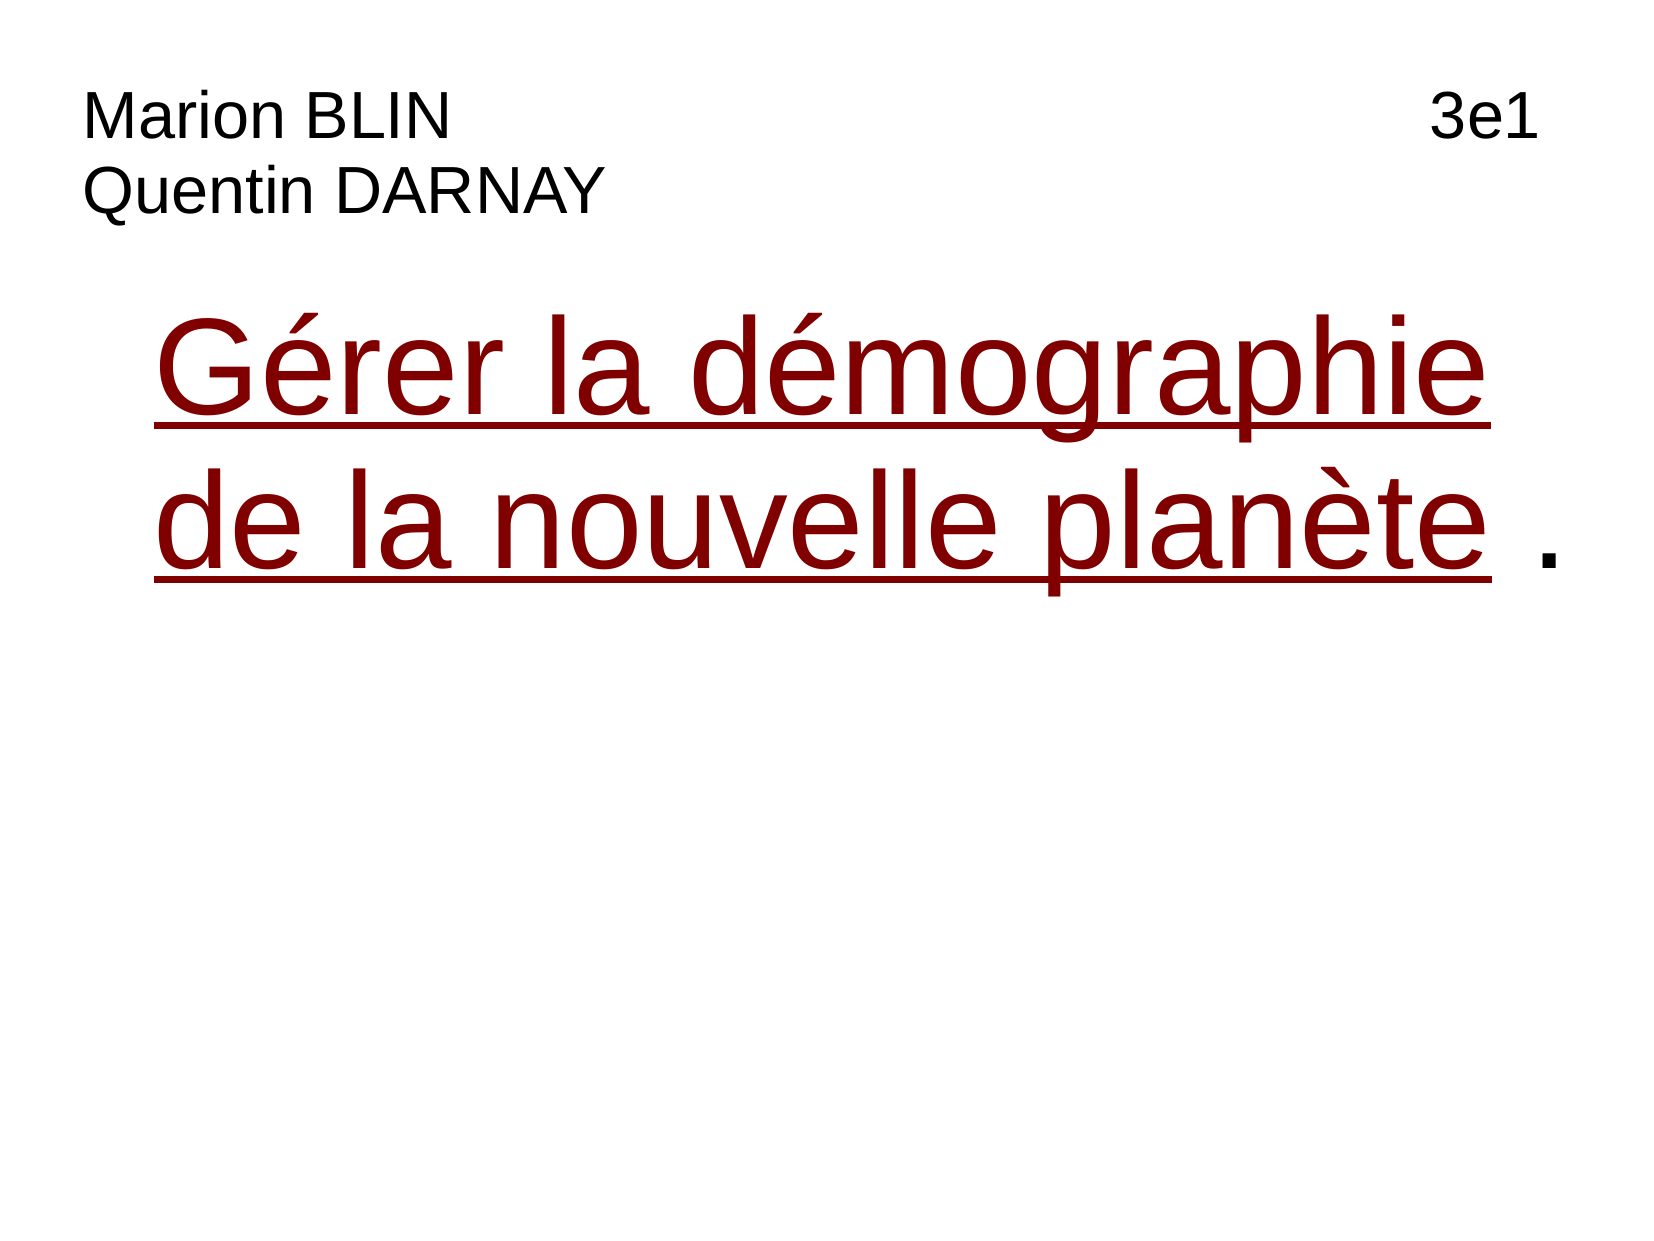

# Marion BLIN 3e1 Quentin DARNAY
Gérer la démographie de la nouvelle planète .